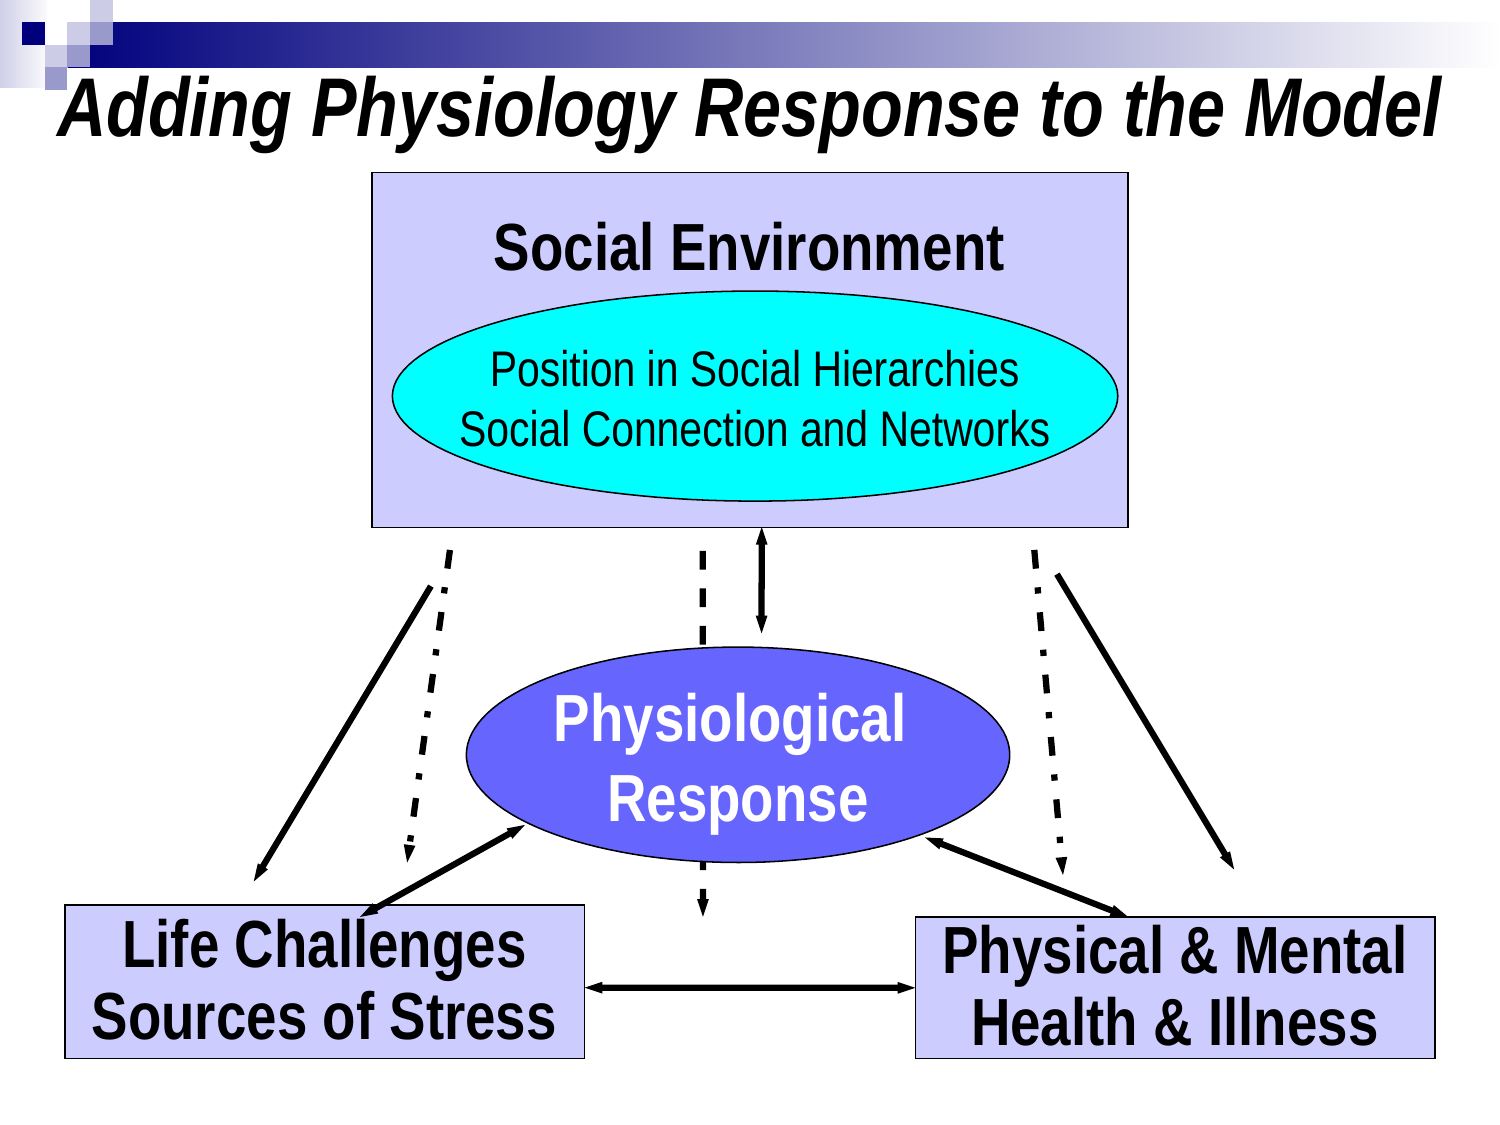

# Adding Physiology Response to the Model
Position in Social Hierarchies
Social Connection and Networks
Social Environment
Physiological
Response
Life Challenges
Sources of Stress
Physical & Mental
Health & Illness